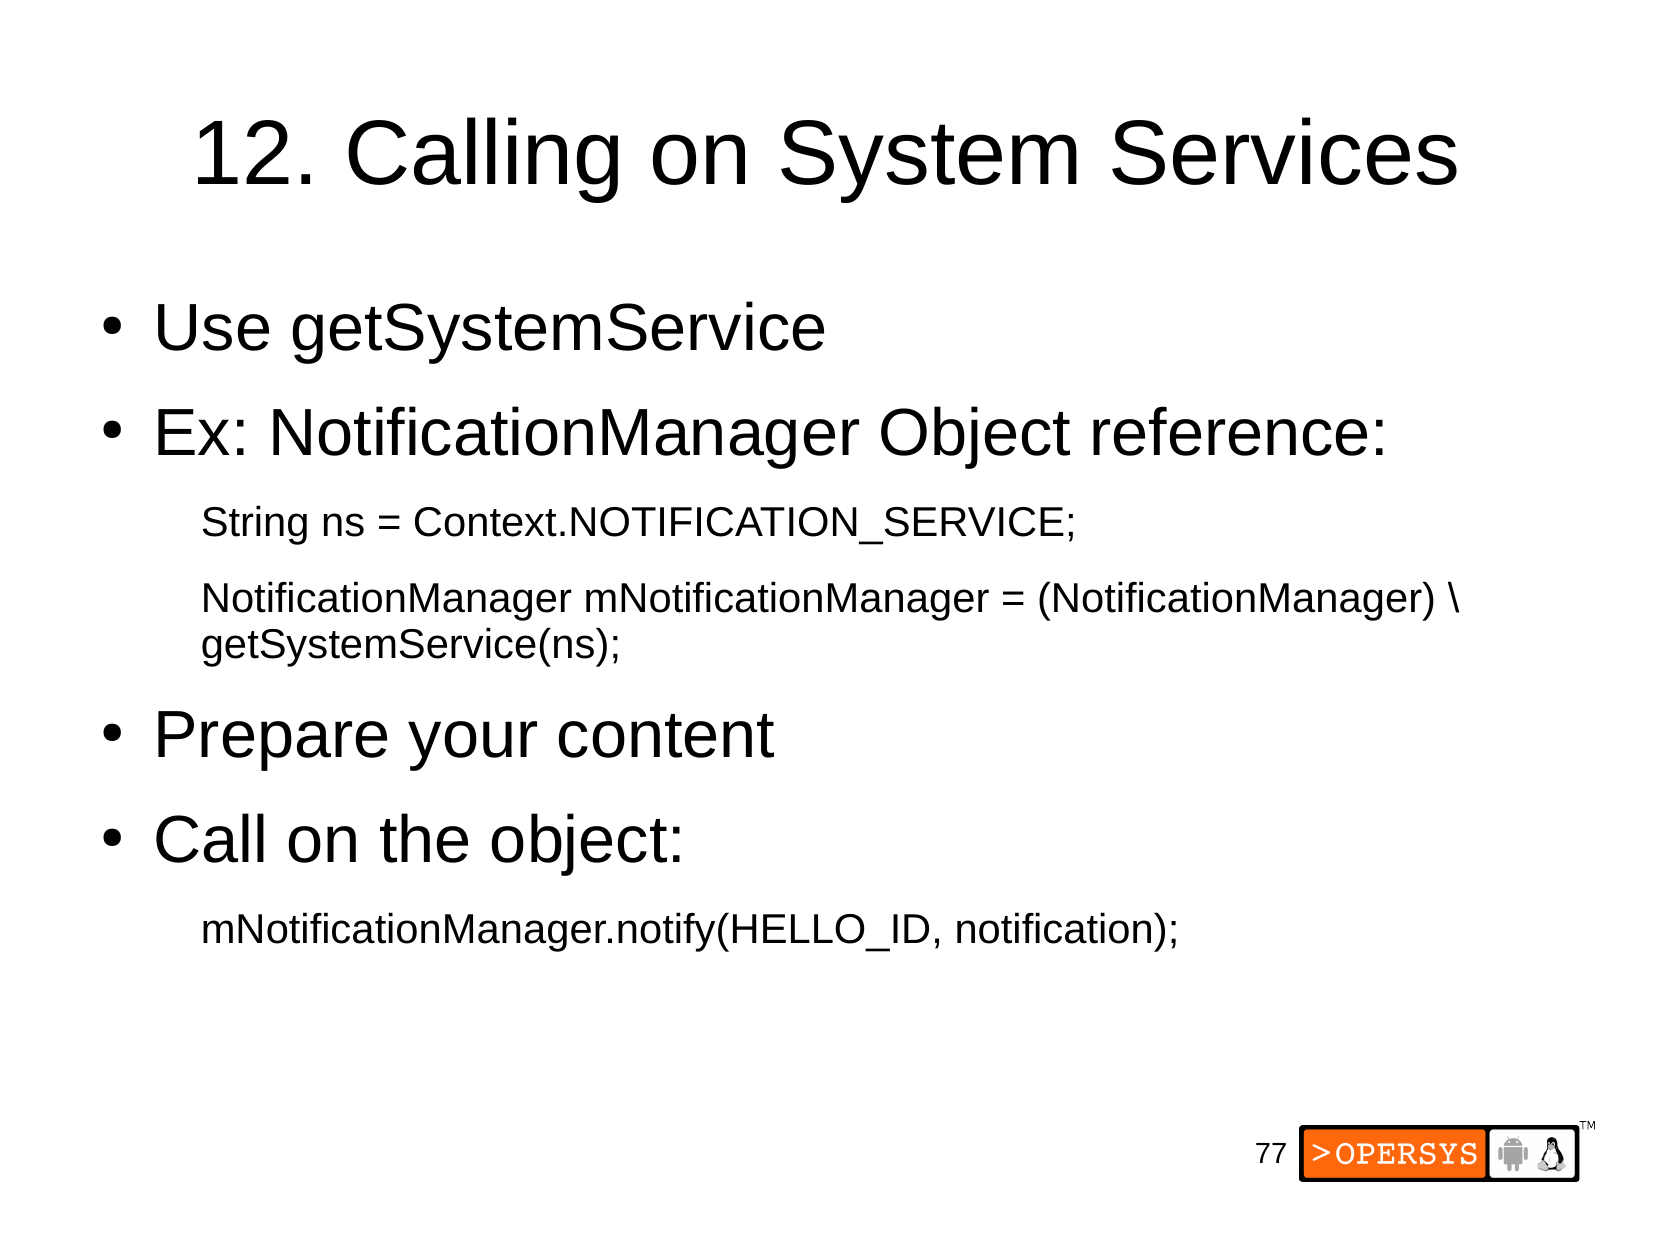

# 12. Calling on System Services
Use getSystemService
Ex: NotificationManager Object reference:
String ns = Context.NOTIFICATION_SERVICE;
NotificationManager mNotificationManager = (NotificationManager) \ getSystemService(ns);
Prepare your content
Call on the object:
mNotificationManager.notify(HELLO_ID, notification);